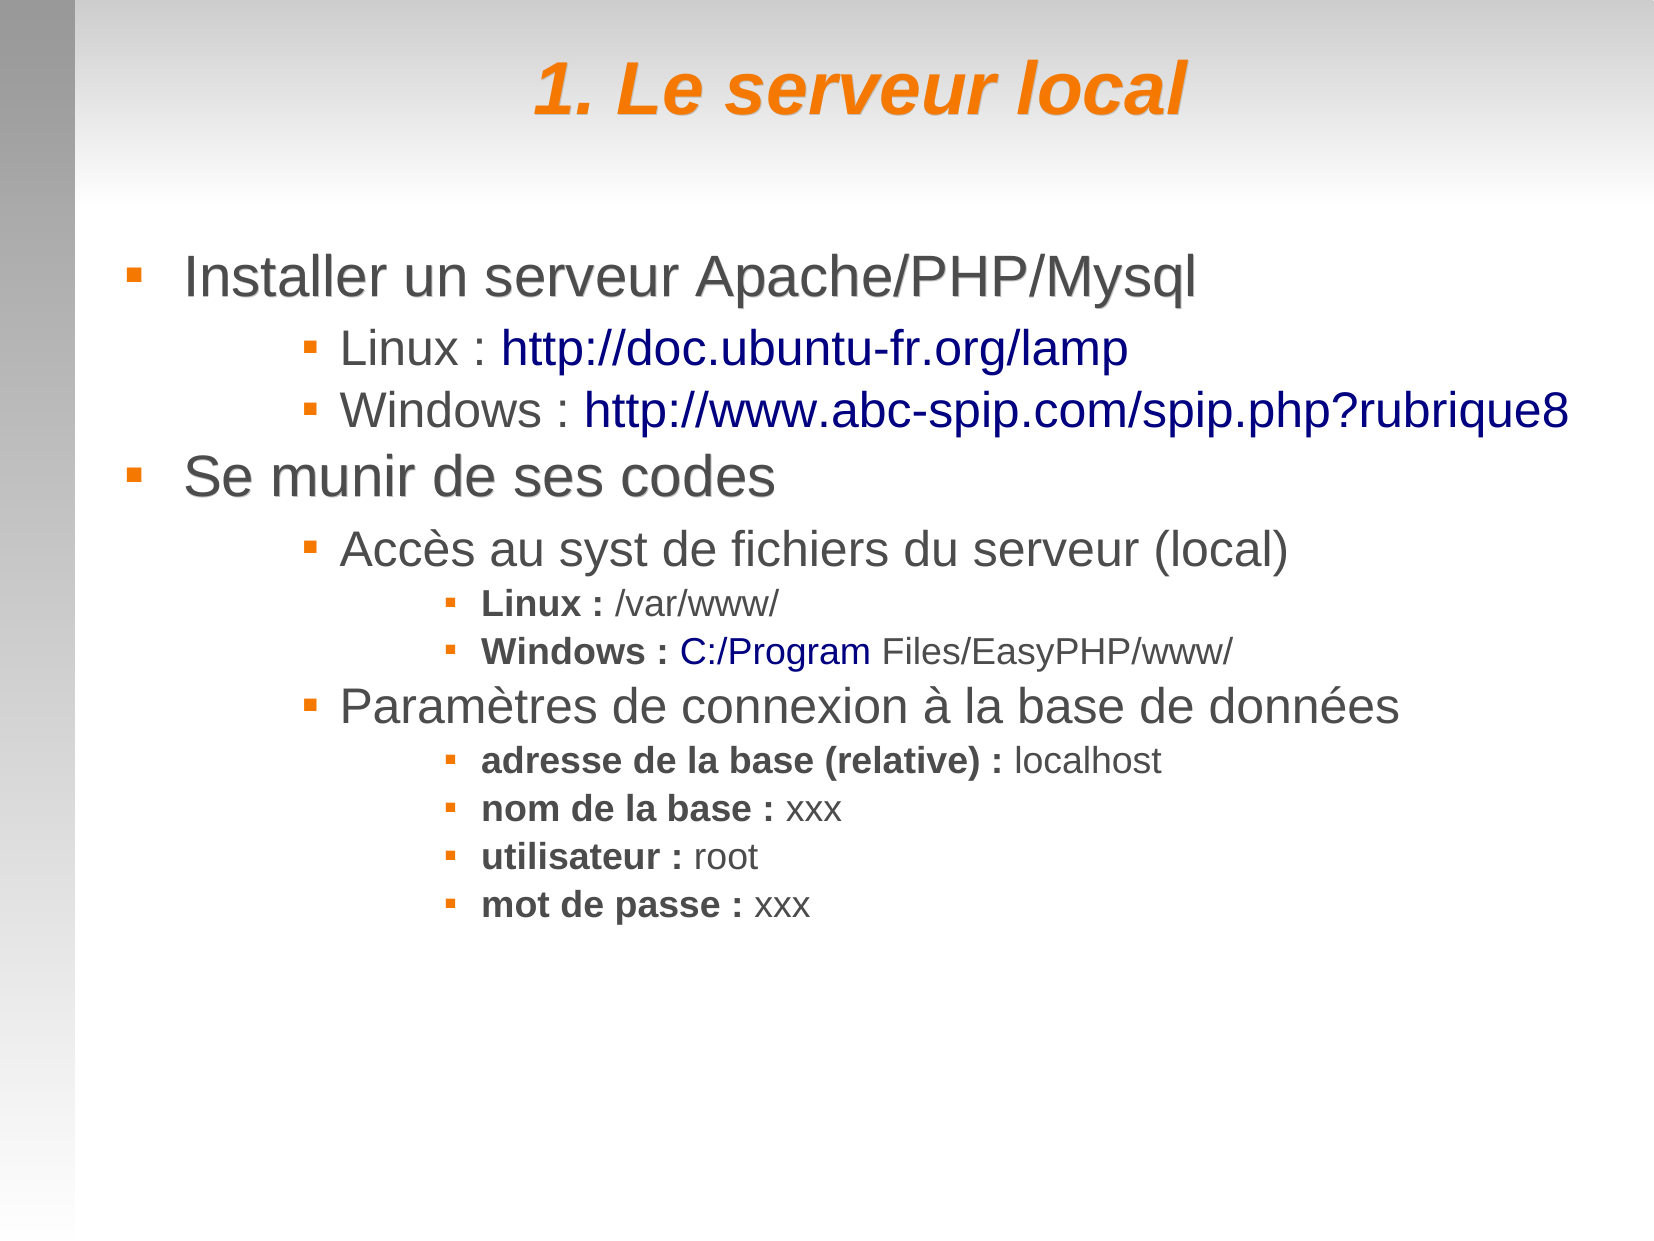

1. Le serveur local
# Installer un serveur Apache/PHP/Mysql
Linux : http://doc.ubuntu-fr.org/lamp
Windows : http://www.abc-spip.com/spip.php?rubrique8
Se munir de ses codes
Accès au syst de fichiers du serveur (local)
Linux : /var/www/
Windows : C:/Program Files/EasyPHP/www/
Paramètres de connexion à la base de données
adresse de la base (relative) : localhost
nom de la base : xxx
utilisateur : root
mot de passe : xxx